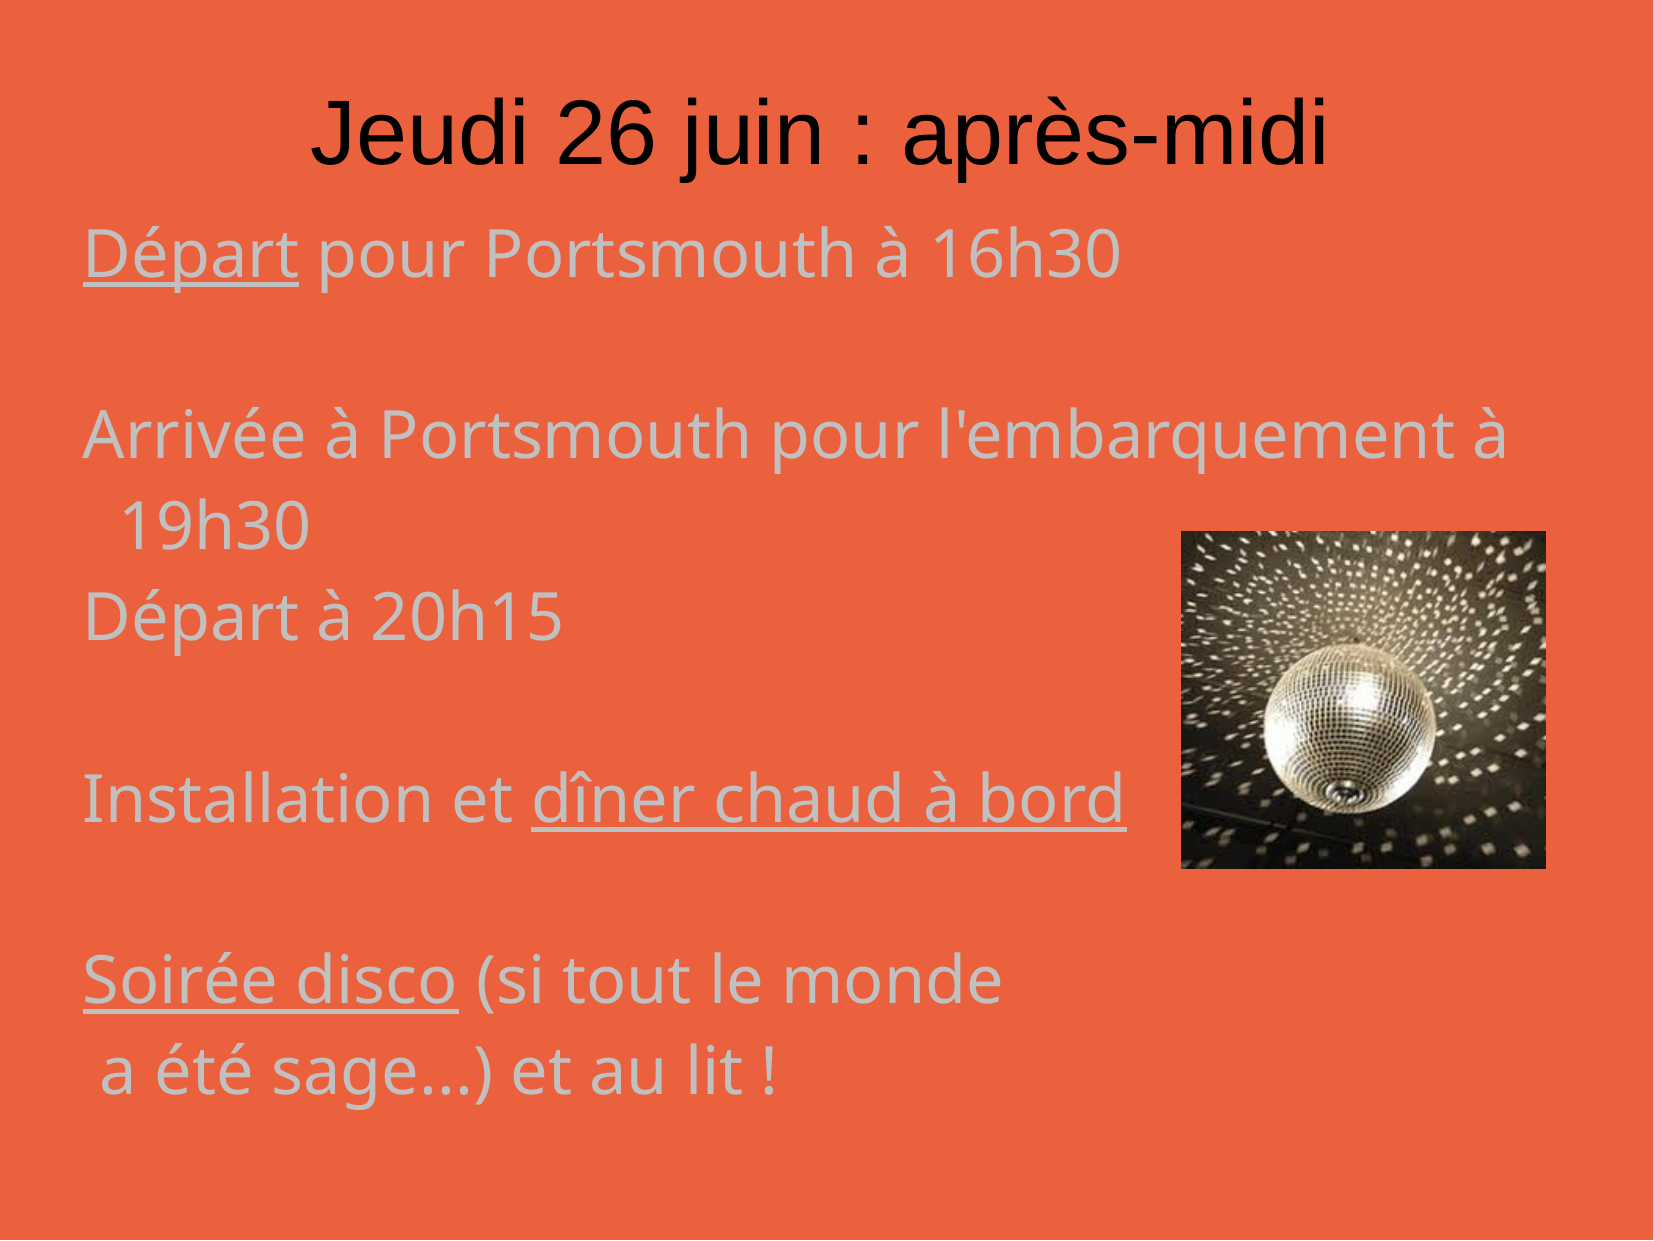

# Jeudi 26 juin : après-midi
Départ pour Portsmouth à 16h30
Arrivée à Portsmouth pour l'embarquement à 19h30
Départ à 20h15
Installation et dîner chaud à bord
Soirée disco (si tout le monde
 a été sage...) et au lit !